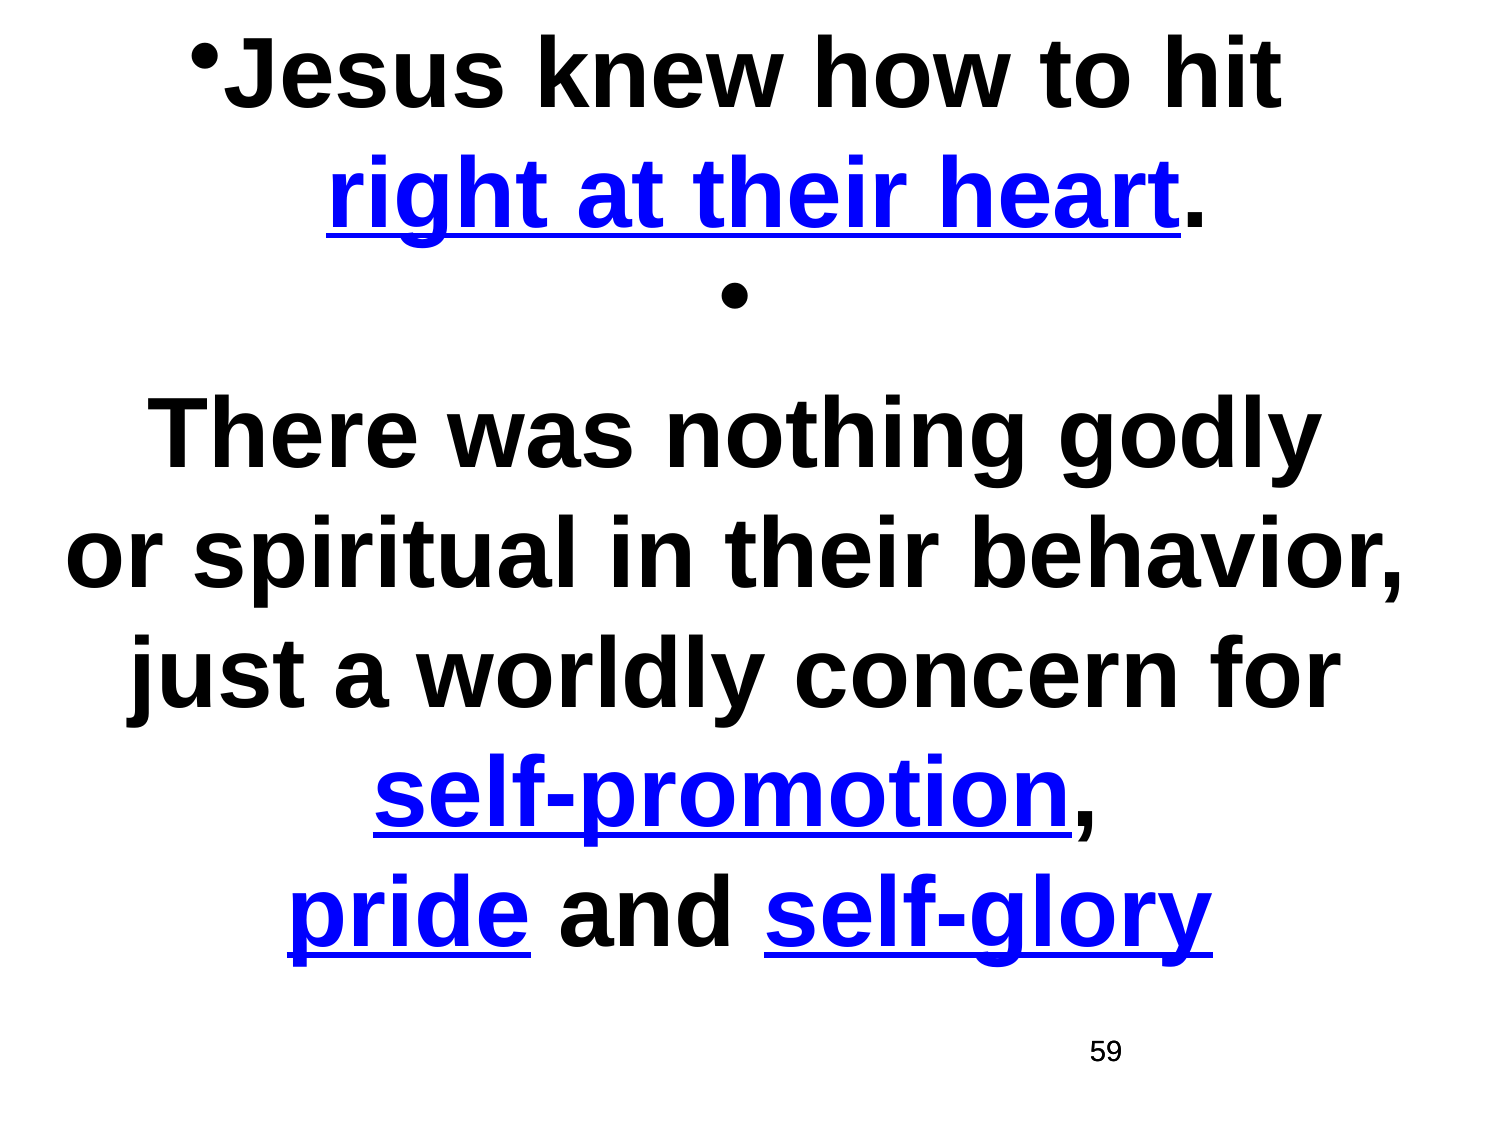

Jesus knew how to hit
right at their heart.
There was nothing godly
or spiritual in their behavior,
just a worldly concern for
self-promotion,
pride and self-glory
59